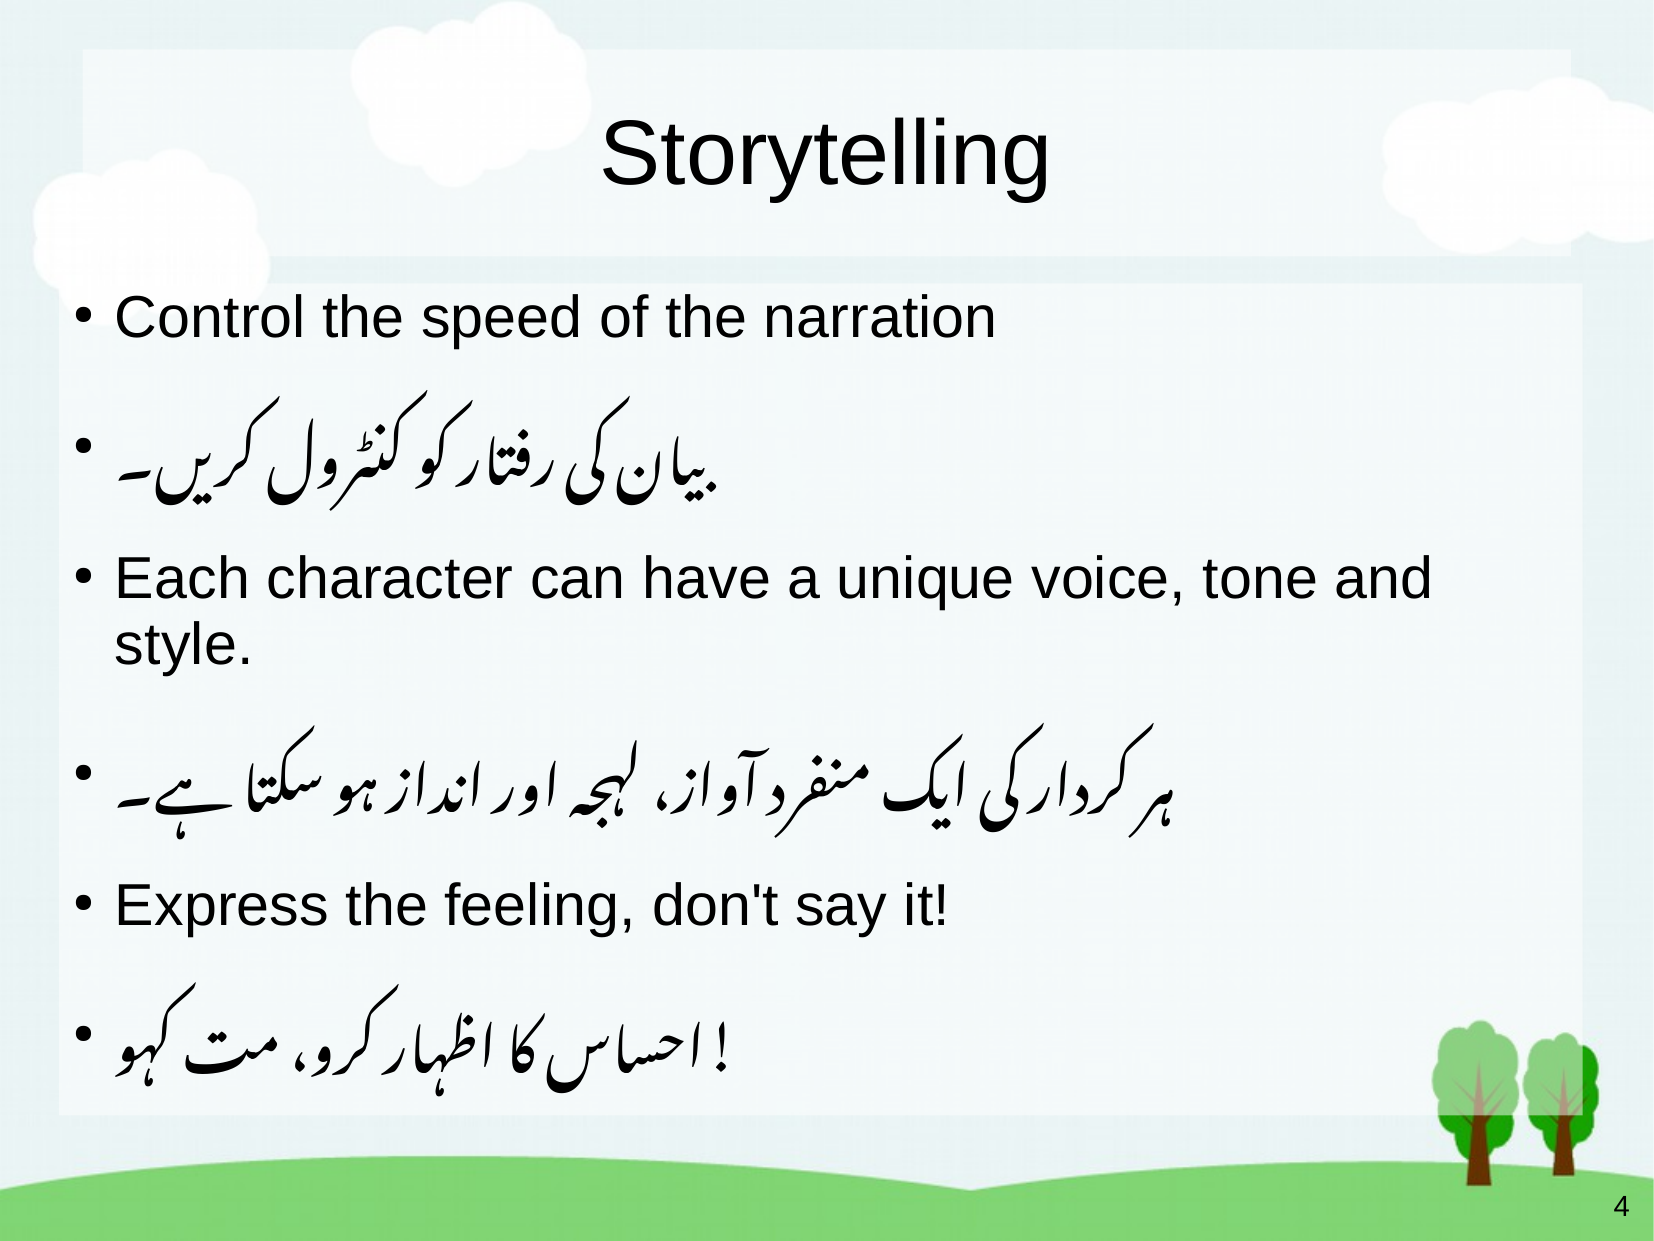

# Storytelling
Control the speed of the narration
بیان کی رفتار کو کنٹرول کریں۔
Each character can have a unique voice, tone and style.
ہر کردار کی ایک منفرد آواز، لہجہ اور انداز ہو سکتا ہے۔
Express the feeling, don't say it!
احساس کا اظہار کرو، مت کہو!
4